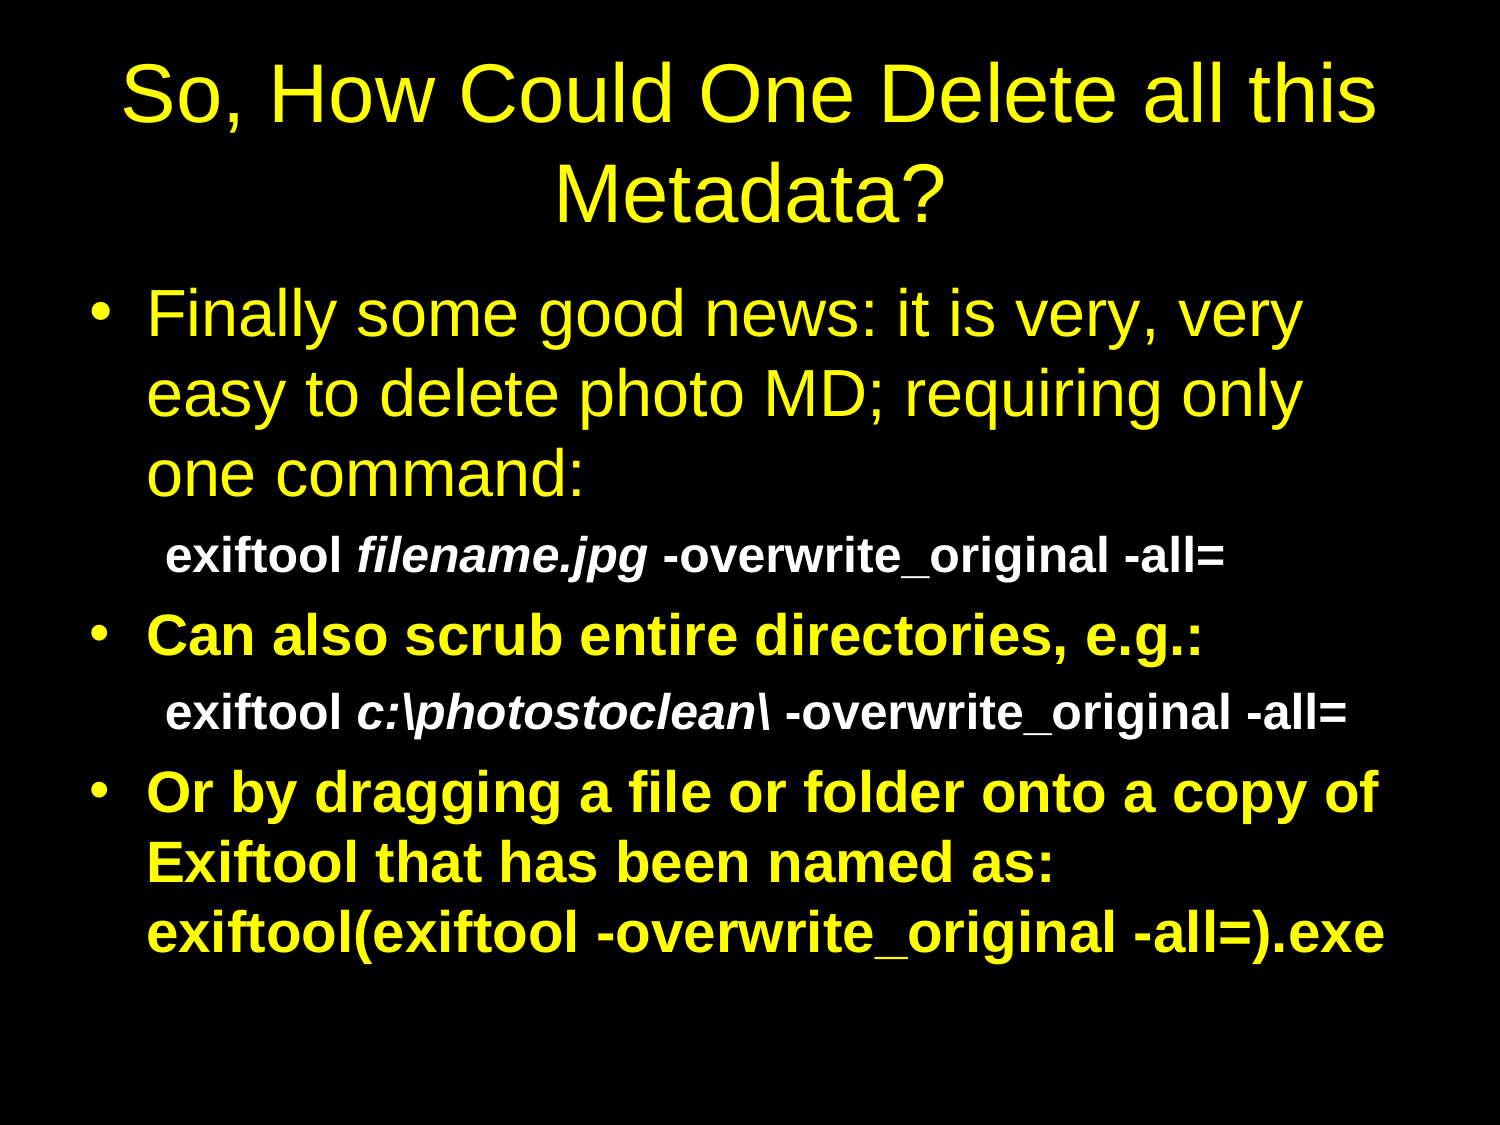

# So, How Could One Delete all this Metadata?
Finally some good news: it is very, very easy to delete photo MD; requiring only one command:
exiftool filename.jpg -overwrite_original -all=
Can also scrub entire directories, e.g.:
exiftool c:\photostoclean\ -overwrite_original -all=
Or by dragging a file or folder onto a copy of Exiftool that has been named as: exiftool(exiftool -overwrite_original -all=).exe